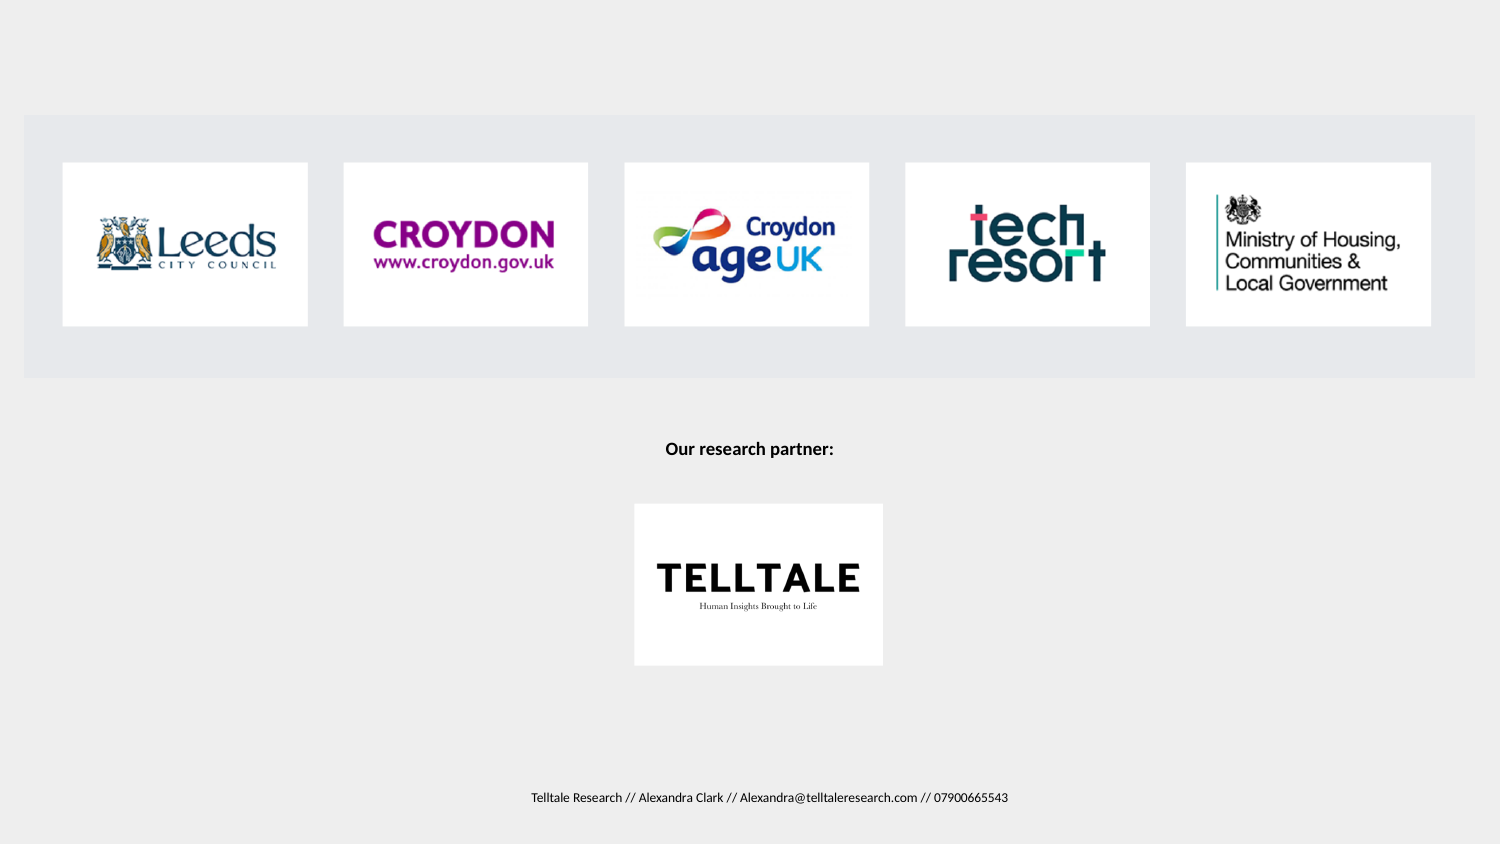

Our research partner:
# Telltale Research // Alexandra Clark // Alexandra@telltaleresearch.com // 07900665543